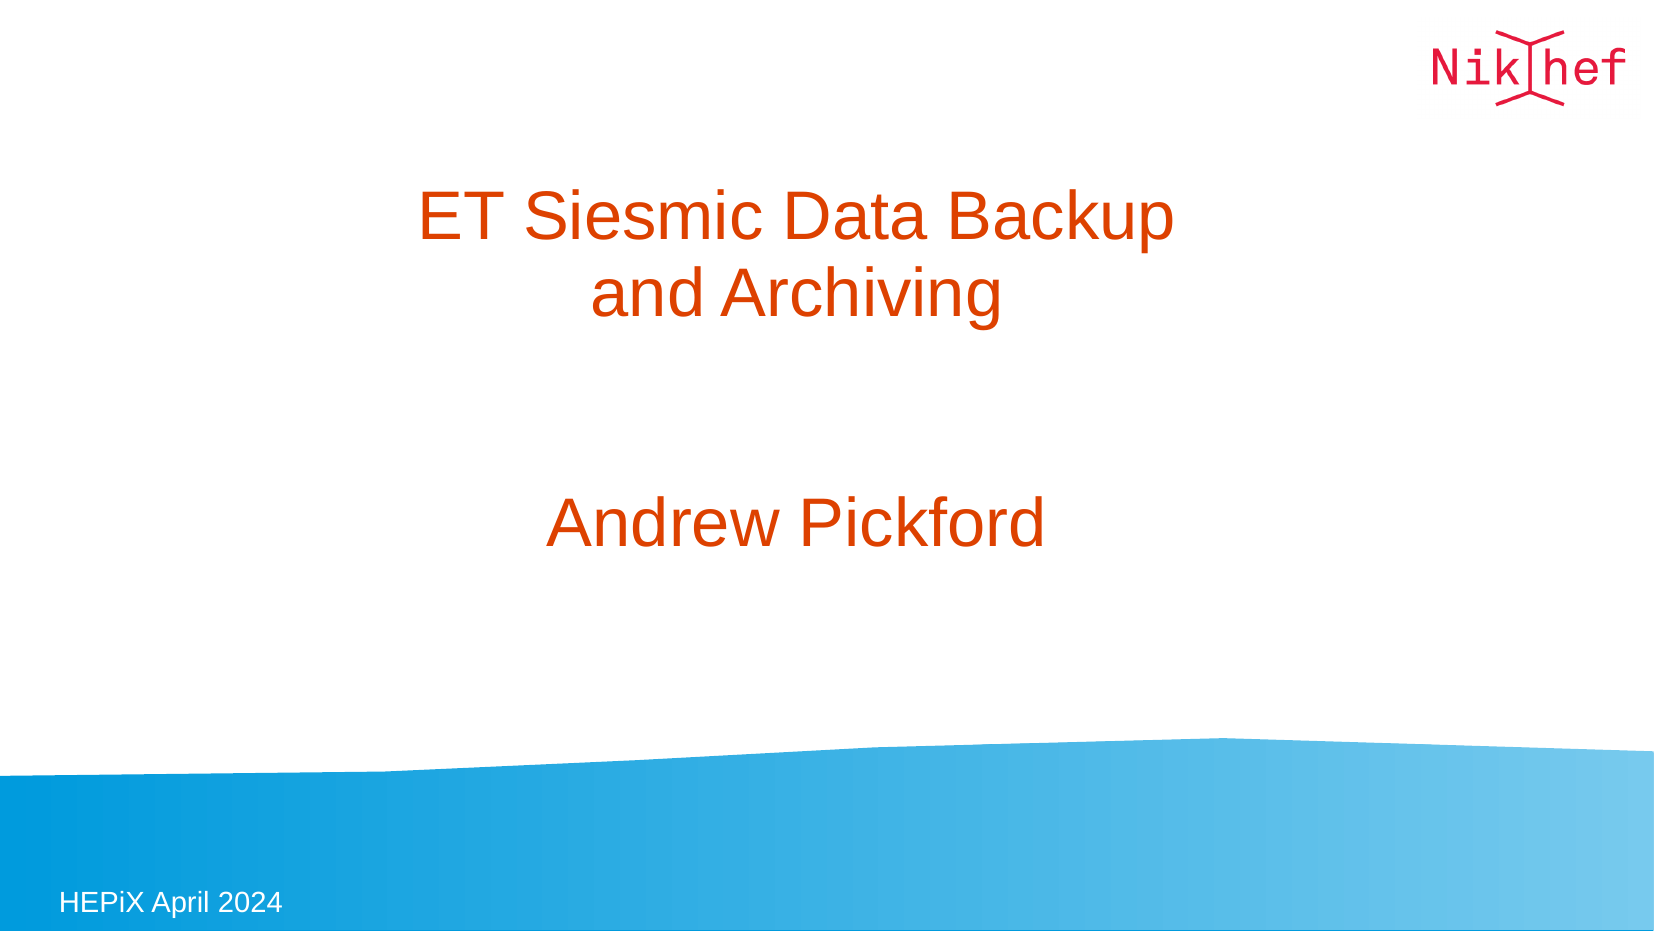

# ET Siesmic Data Backup and Archiving Andrew Pickford